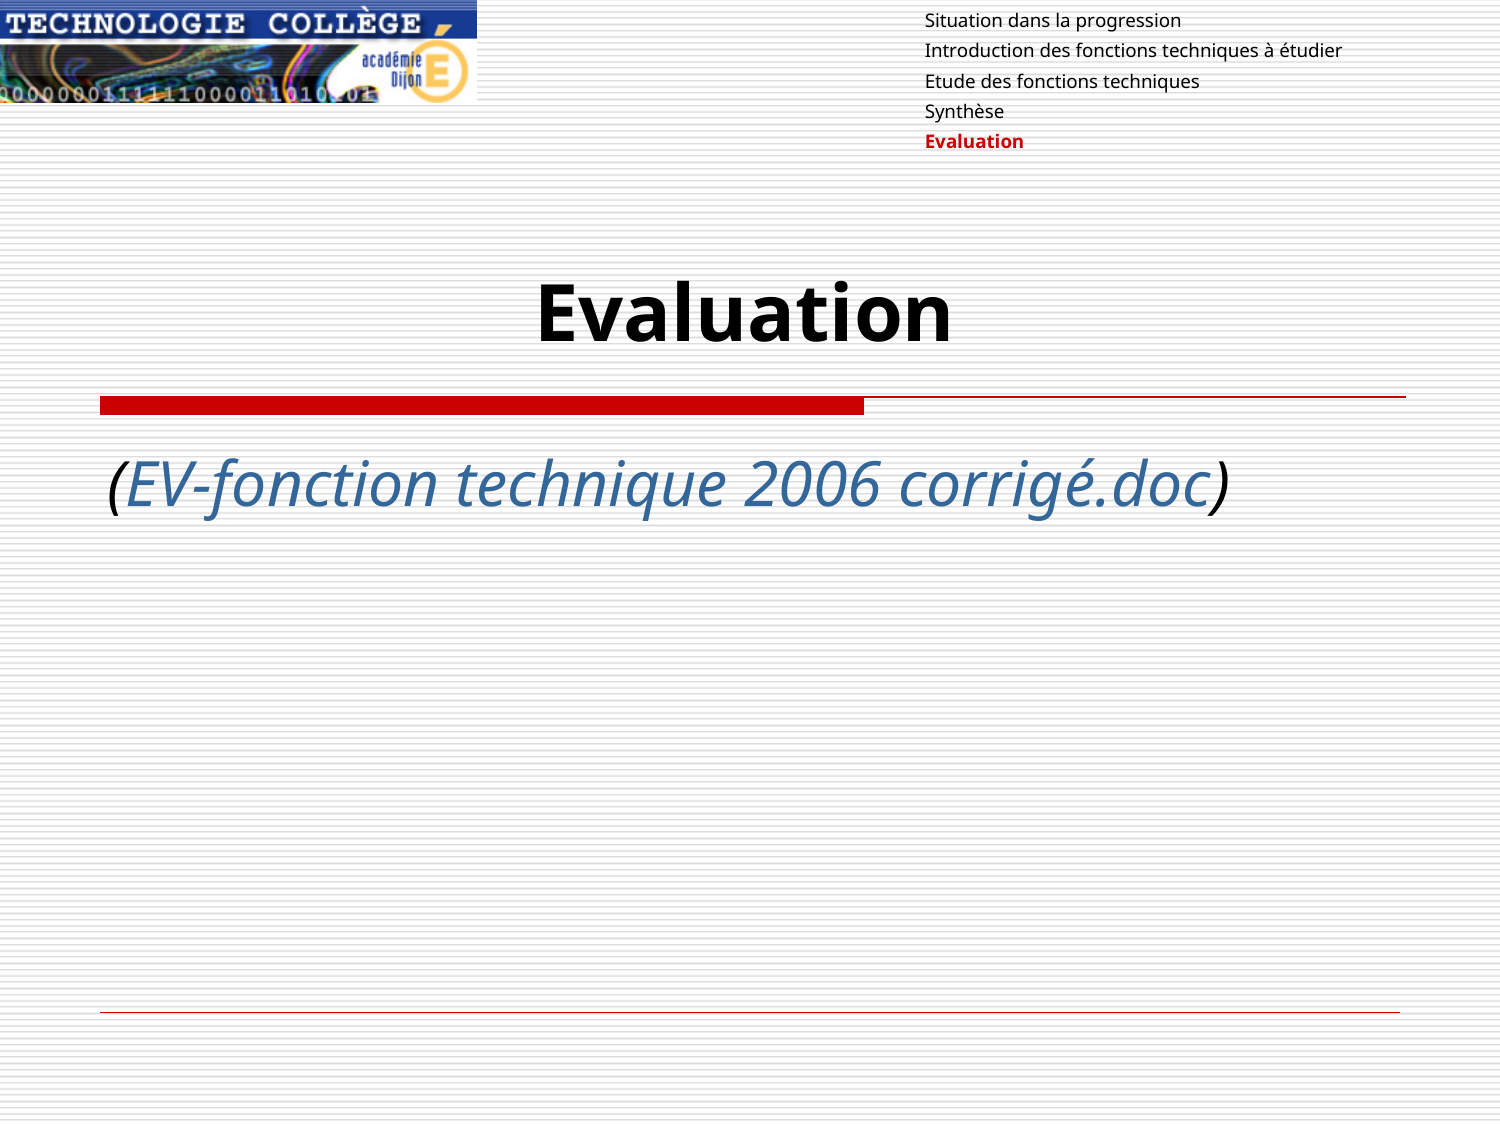

Situation dans la progression
Introduction des fonctions techniques à étudier
Etude des fonctions techniques
Synthèse
Evaluation
# Evaluation
(EV-fonction technique 2006 corrigé.doc)